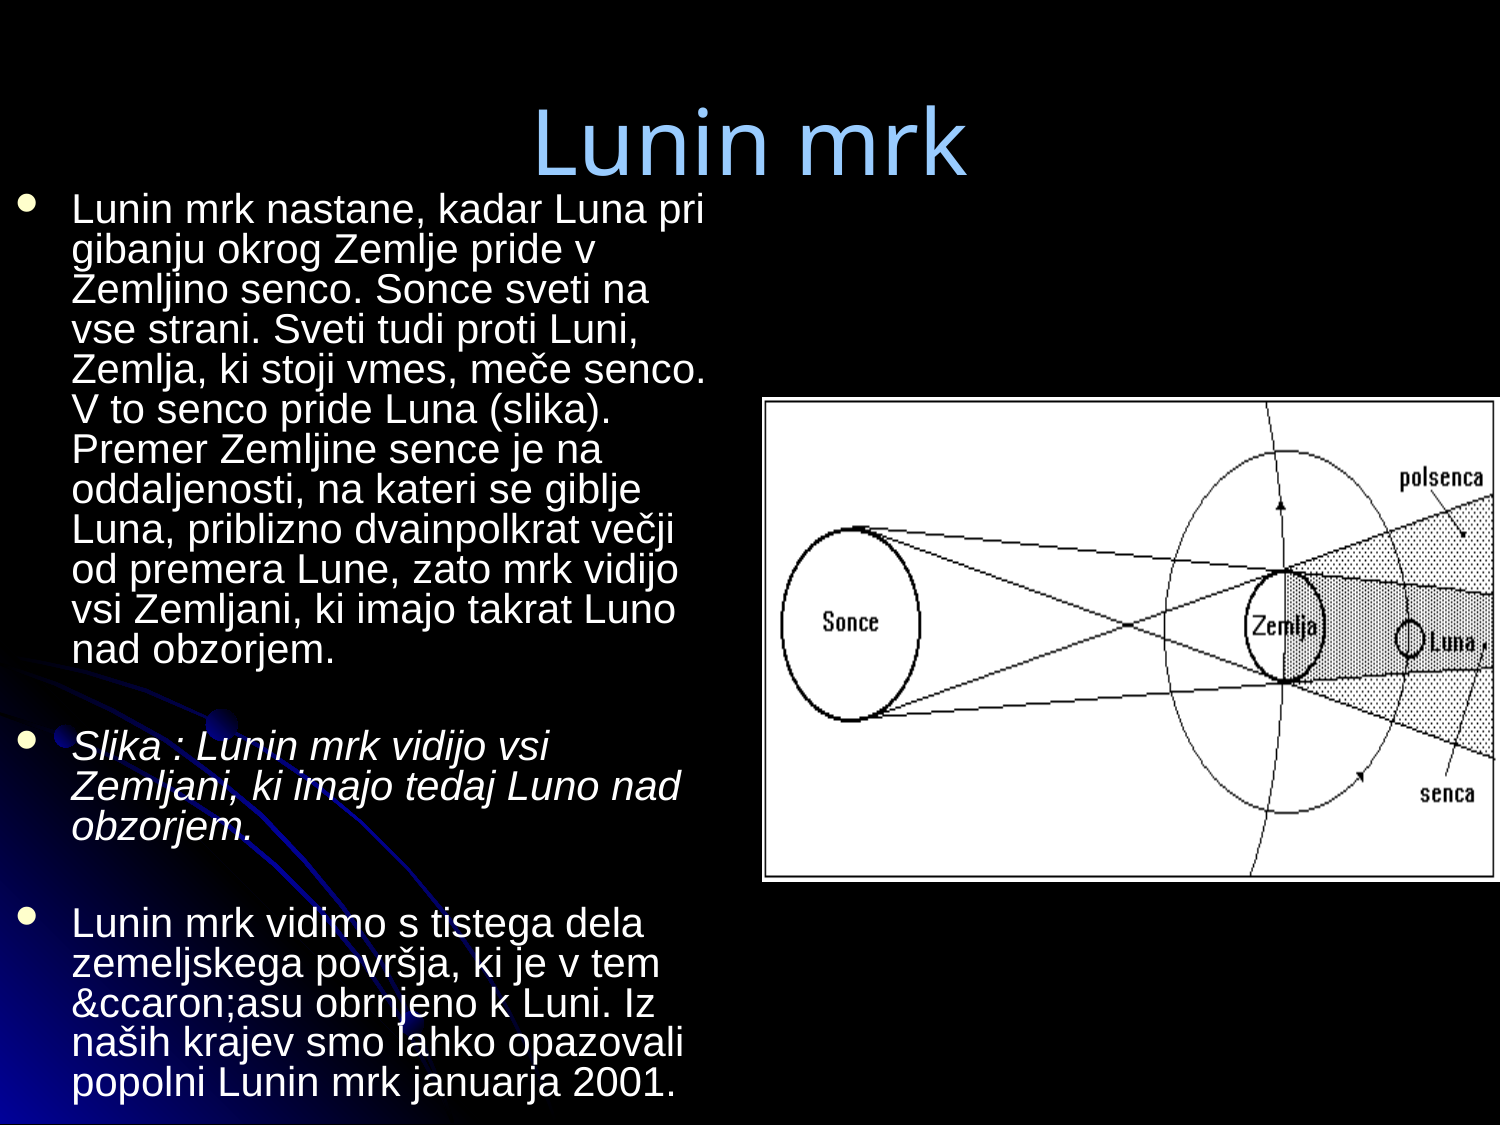

# Lunin mrk
Lunin mrk nastane, kadar Luna pri gibanju okrog Zemlje pride v Zemljino senco. Sonce sveti na vse strani. Sveti tudi proti Luni, Zemlja, ki stoji vmes, meče senco. V to senco pride Luna (slika). Premer Zemljine sence je na oddaljenosti, na kateri se giblje Luna, priblizno dvainpolkrat večji od premera Lune, zato mrk vidijo vsi Zemljani, ki imajo takrat Luno nad obzorjem.
Slika : Lunin mrk vidijo vsi Zemljani, ki imajo tedaj Luno nad obzorjem.
Lunin mrk vidimo s tistega dela zemeljskega površja, ki je v tem &ccaron;asu obrnjeno k Luni. Iz naših krajev smo lahko opazovali popolni Lunin mrk januarja 2001.